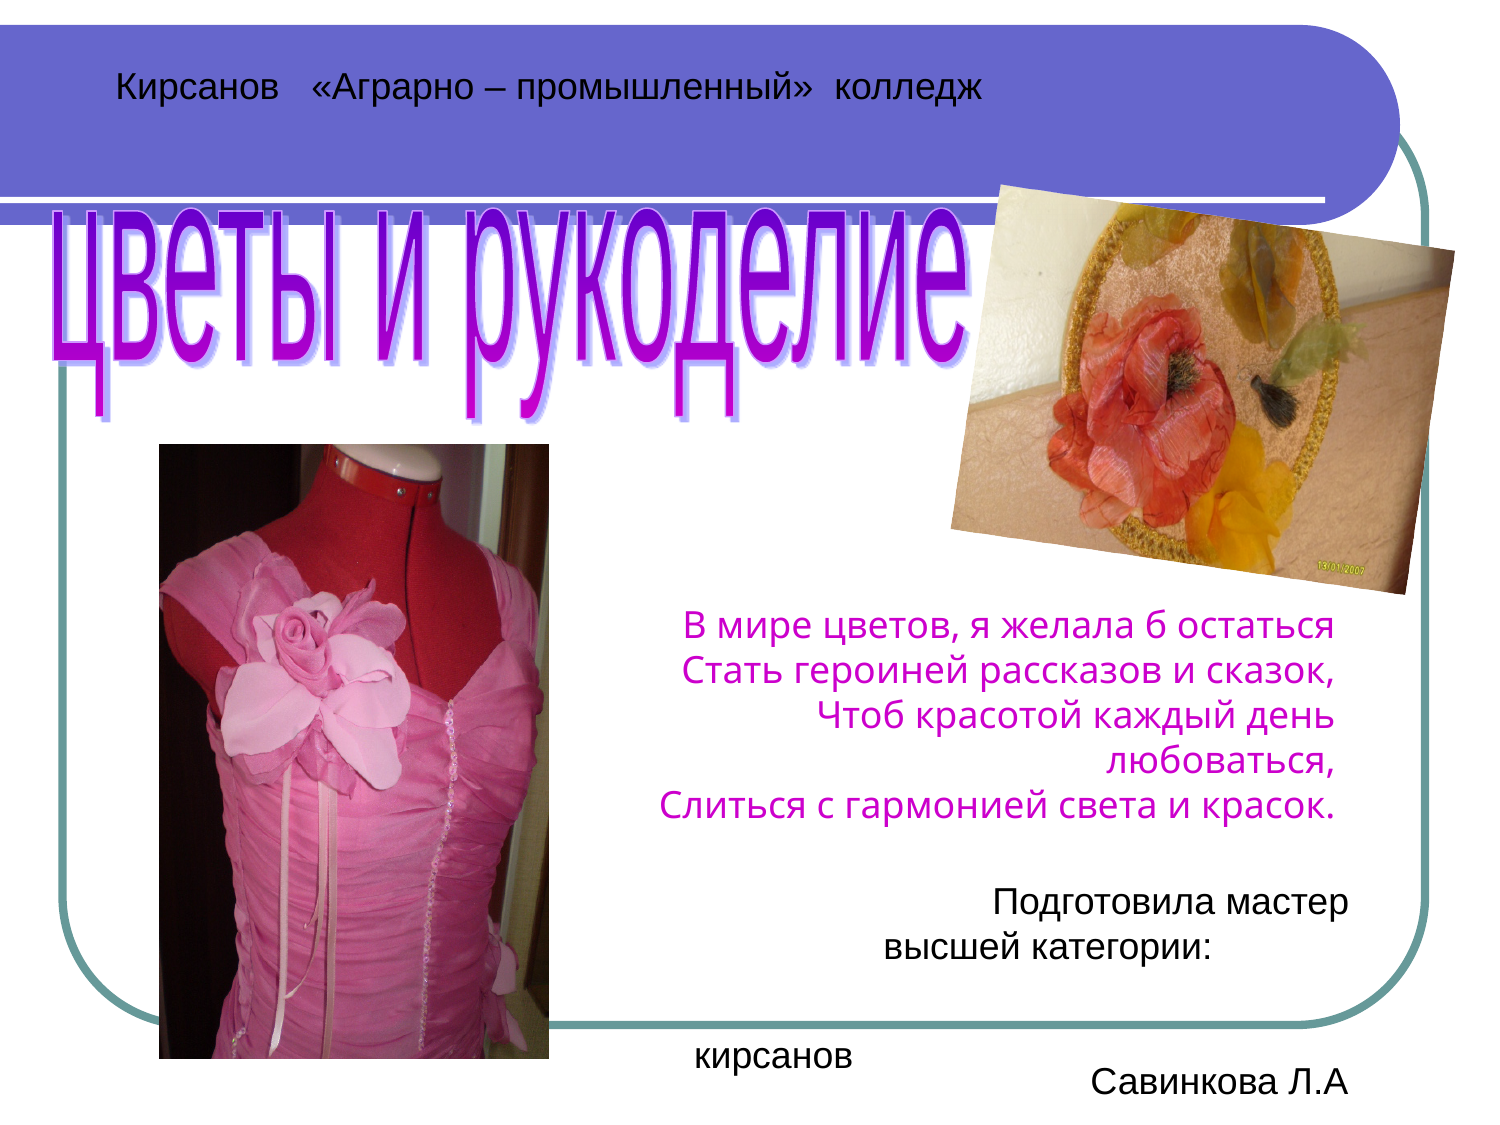

Кирсанов «Аграрно – промышленный» колледж
цветы и рукоделие
В мире цветов, я желала б остаться
Стать героиней рассказов и сказок,
Чтоб красотой каждый день любоваться,
Слиться с гармонией света и красок.
Подготовила мастер высшей категории: Савинкова Л.А
кирсанов